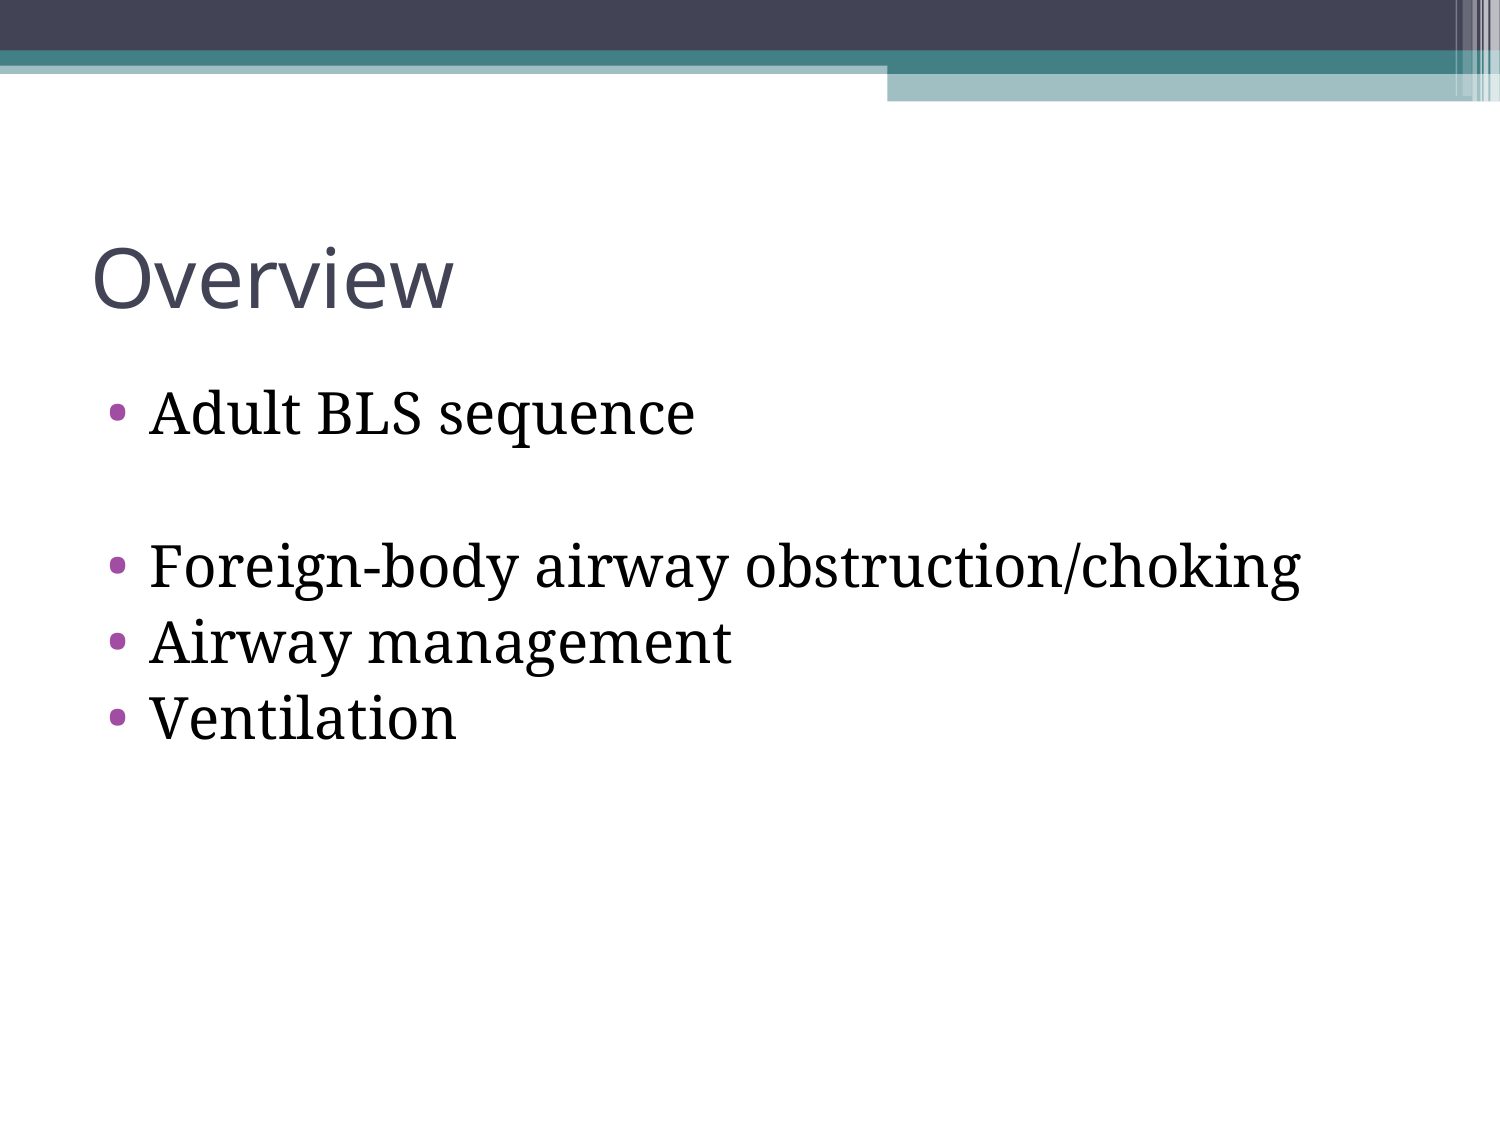

Overview
Adult BLS sequence
Foreign-body airway obstruction/choking
Airway management
Ventilation